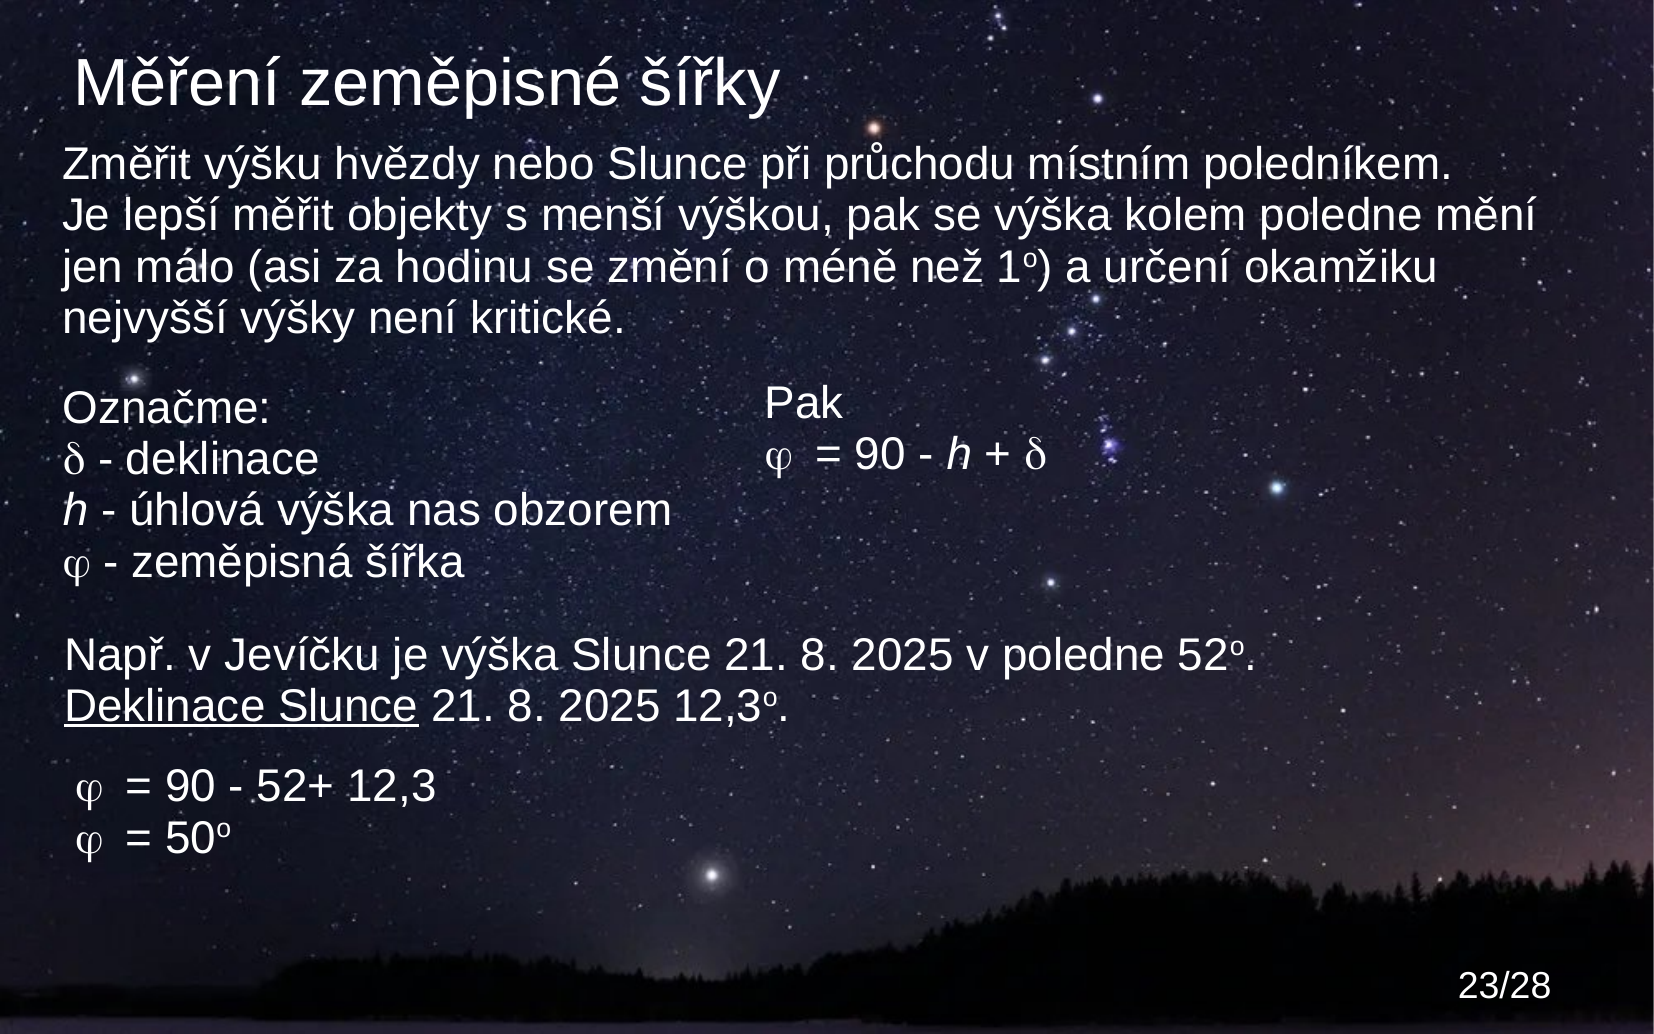

Měření zeměpisné šířky
Změřit výšku hvězdy nebo Slunce při průchodu místním poledníkem.
Je lepší měřit objekty s menší výškou, pak se výška kolem poledne mění jen málo (asi za hodinu se změní o méně než 1o) a určení okamžiku nejvyšší výšky není kritické.
Pak
 = 90 - h + d
Označme:
d - deklinace
h - úhlová výška nas obzorem
 - zeměpisná šířka
Např. v Jevíčku je výška Slunce 21. 8. 2025 v poledne 52o.
Deklinace Slunce 21. 8. 2025 12,3o.
 = 90 - 52+ 12,3
 = 50o